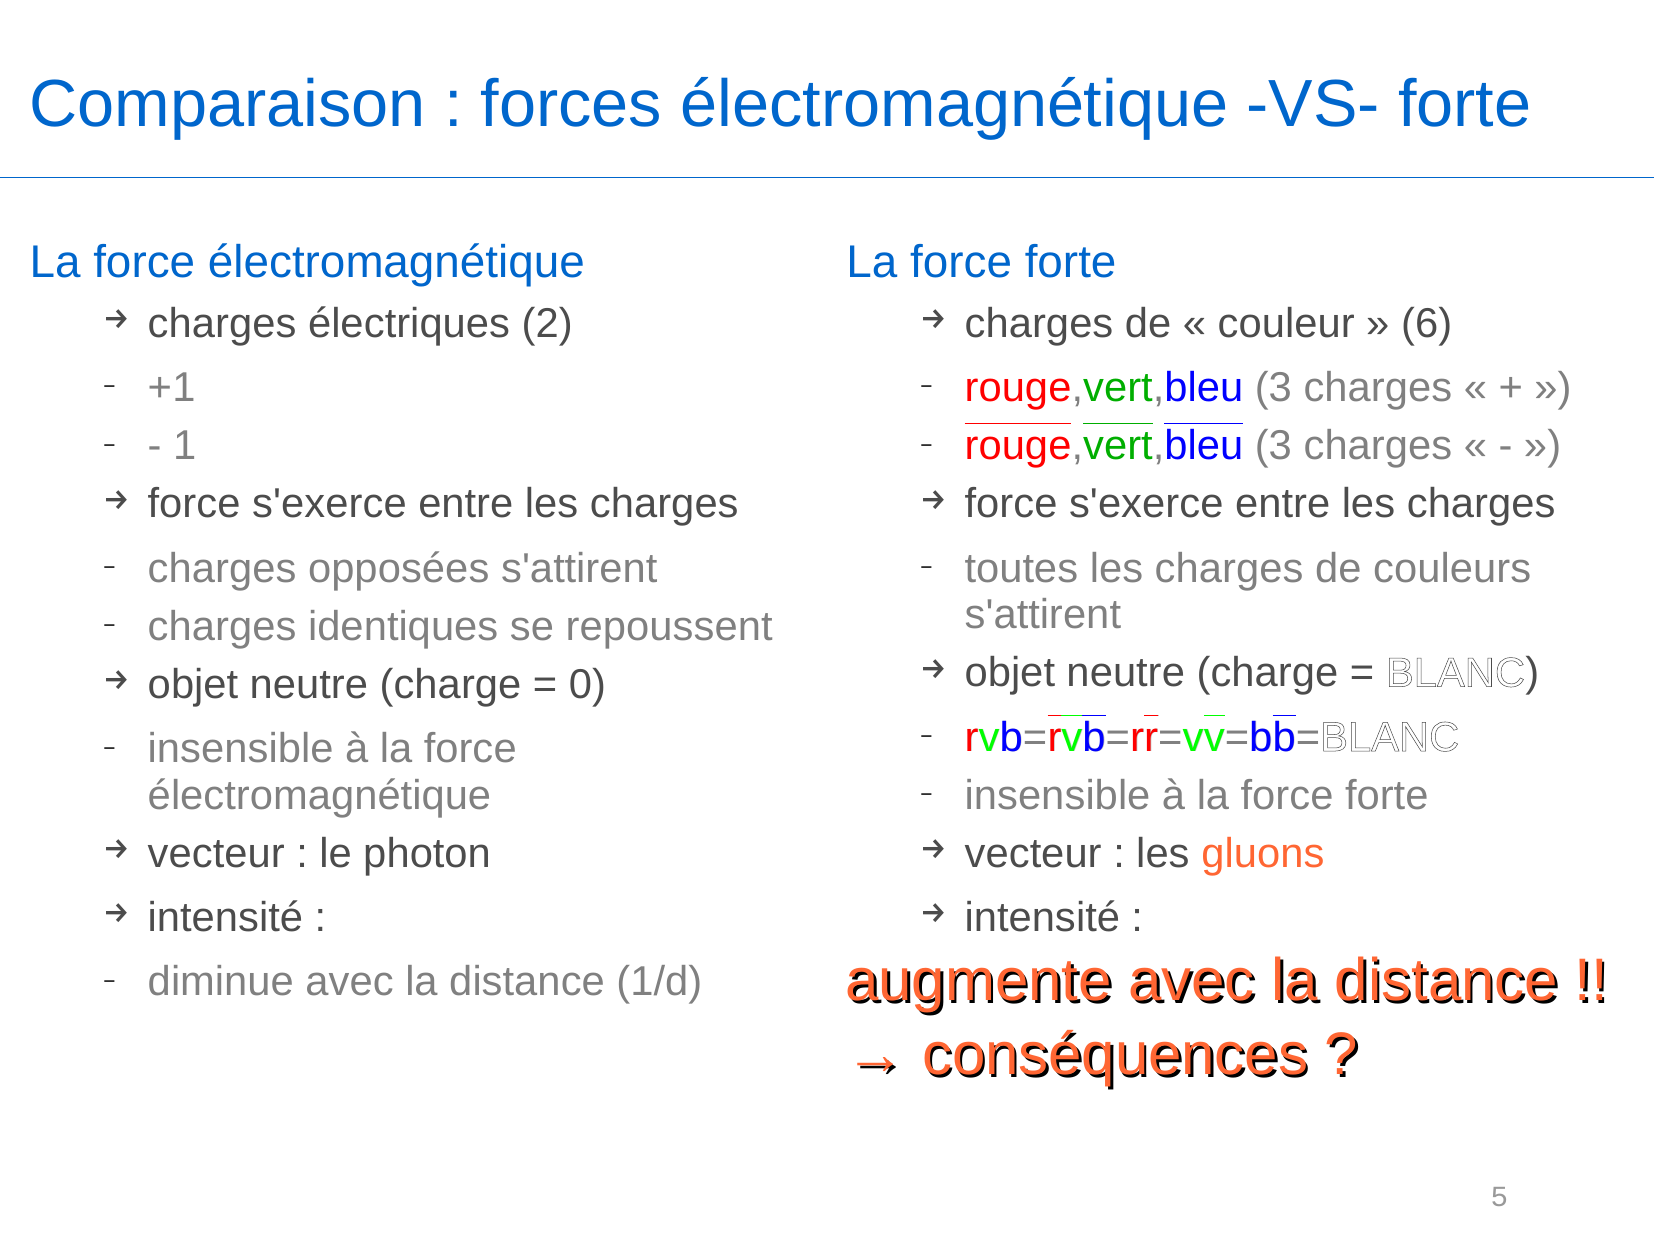

# Comparaison : forces électromagnétique -VS- forte
La force électromagnétique
charges électriques (2)
+1
- 1
force s'exerce entre les charges
charges opposées s'attirent
charges identiques se repoussent
objet neutre (charge = 0)
insensible à la force électromagnétique
vecteur : le photon
intensité :
diminue avec la distance (1/d)
La force forte
charges de « couleur » (6)
rouge,vert,bleu (3 charges « + »)
rouge,vert,bleu (3 charges « - »)
force s'exerce entre les charges
toutes les charges de couleurs s'attirent
objet neutre (charge = BLANC)
rvb=rvb=rr=vv=bb=BLANC
insensible à la force forte
vecteur : les gluons
intensité :
augmente avec la distance !!
augmente avec la distance !!
→ conséquences ?
5